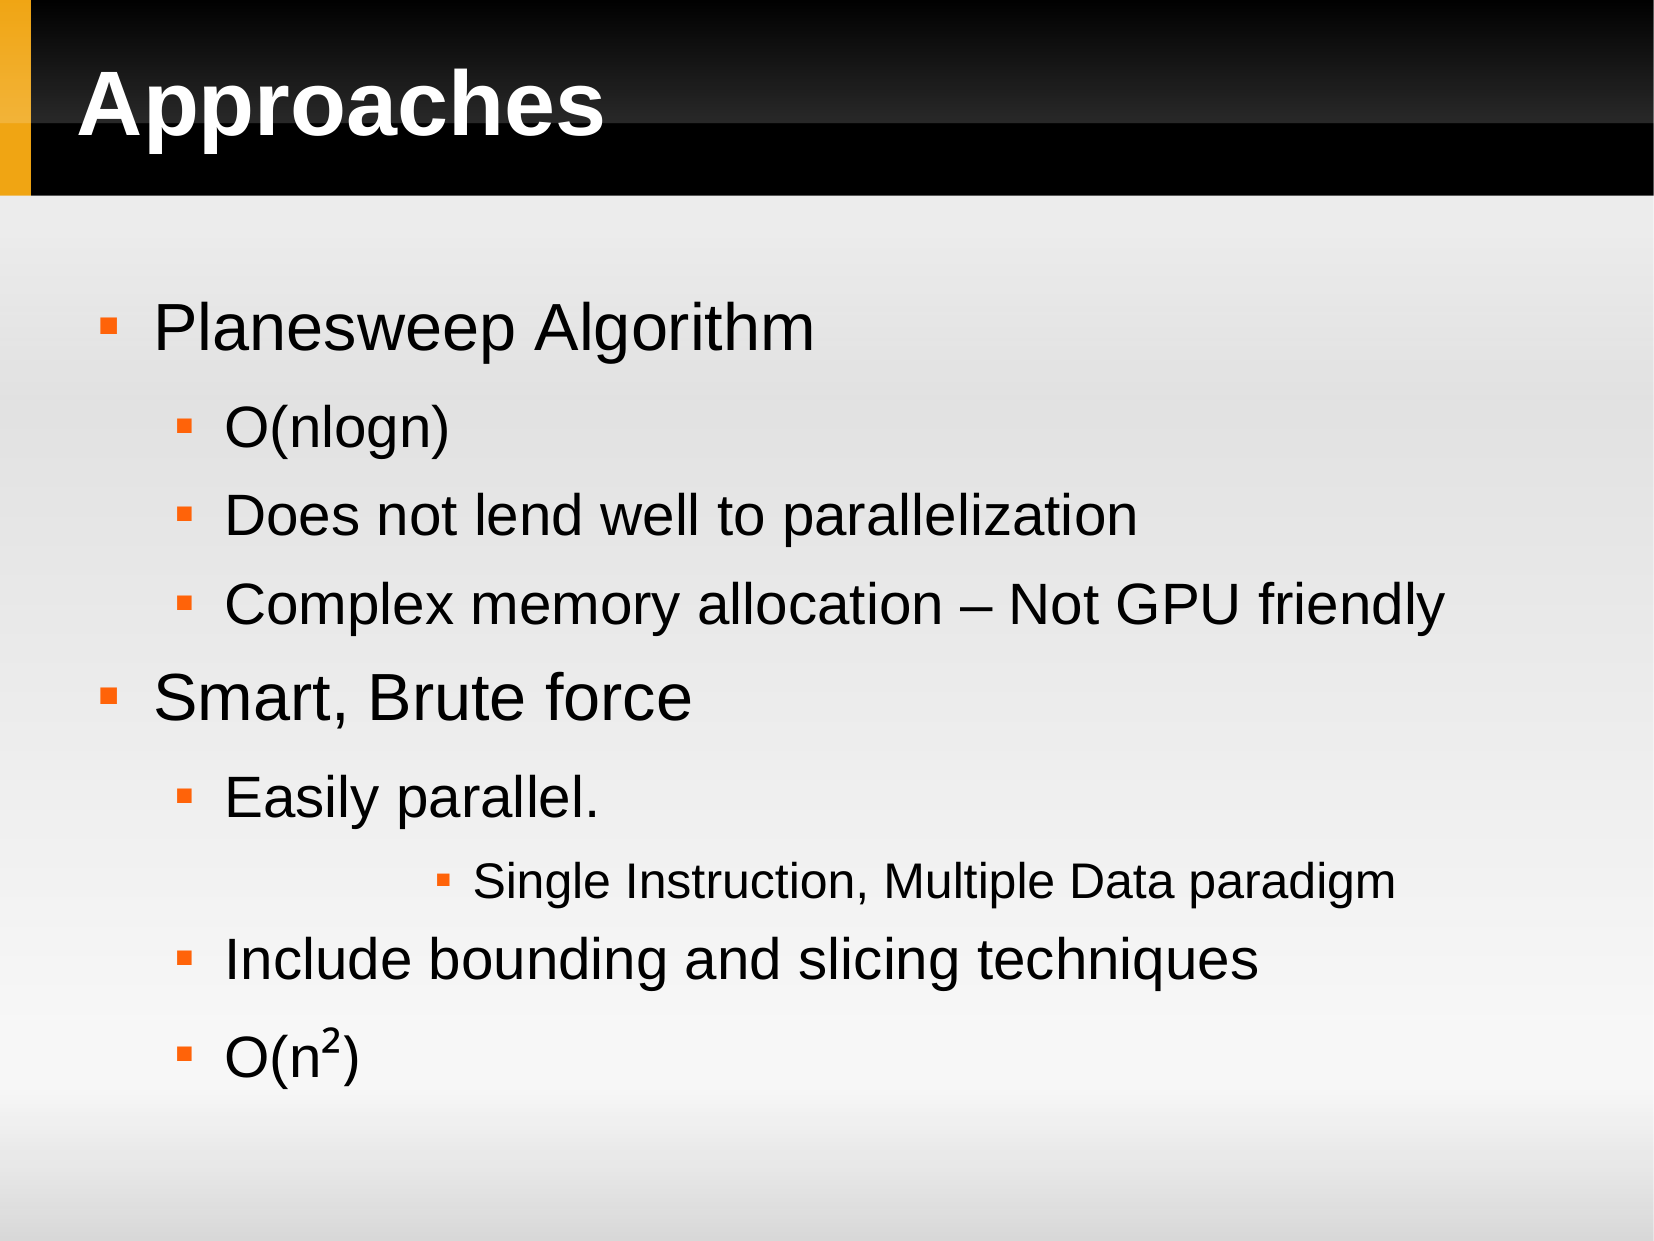

# Approaches
Planesweep Algorithm
O(nlogn)
Does not lend well to parallelization
Complex memory allocation – Not GPU friendly
Smart, Brute force
Easily parallel.
Single Instruction, Multiple Data paradigm
Include bounding and slicing techniques
O(n²)